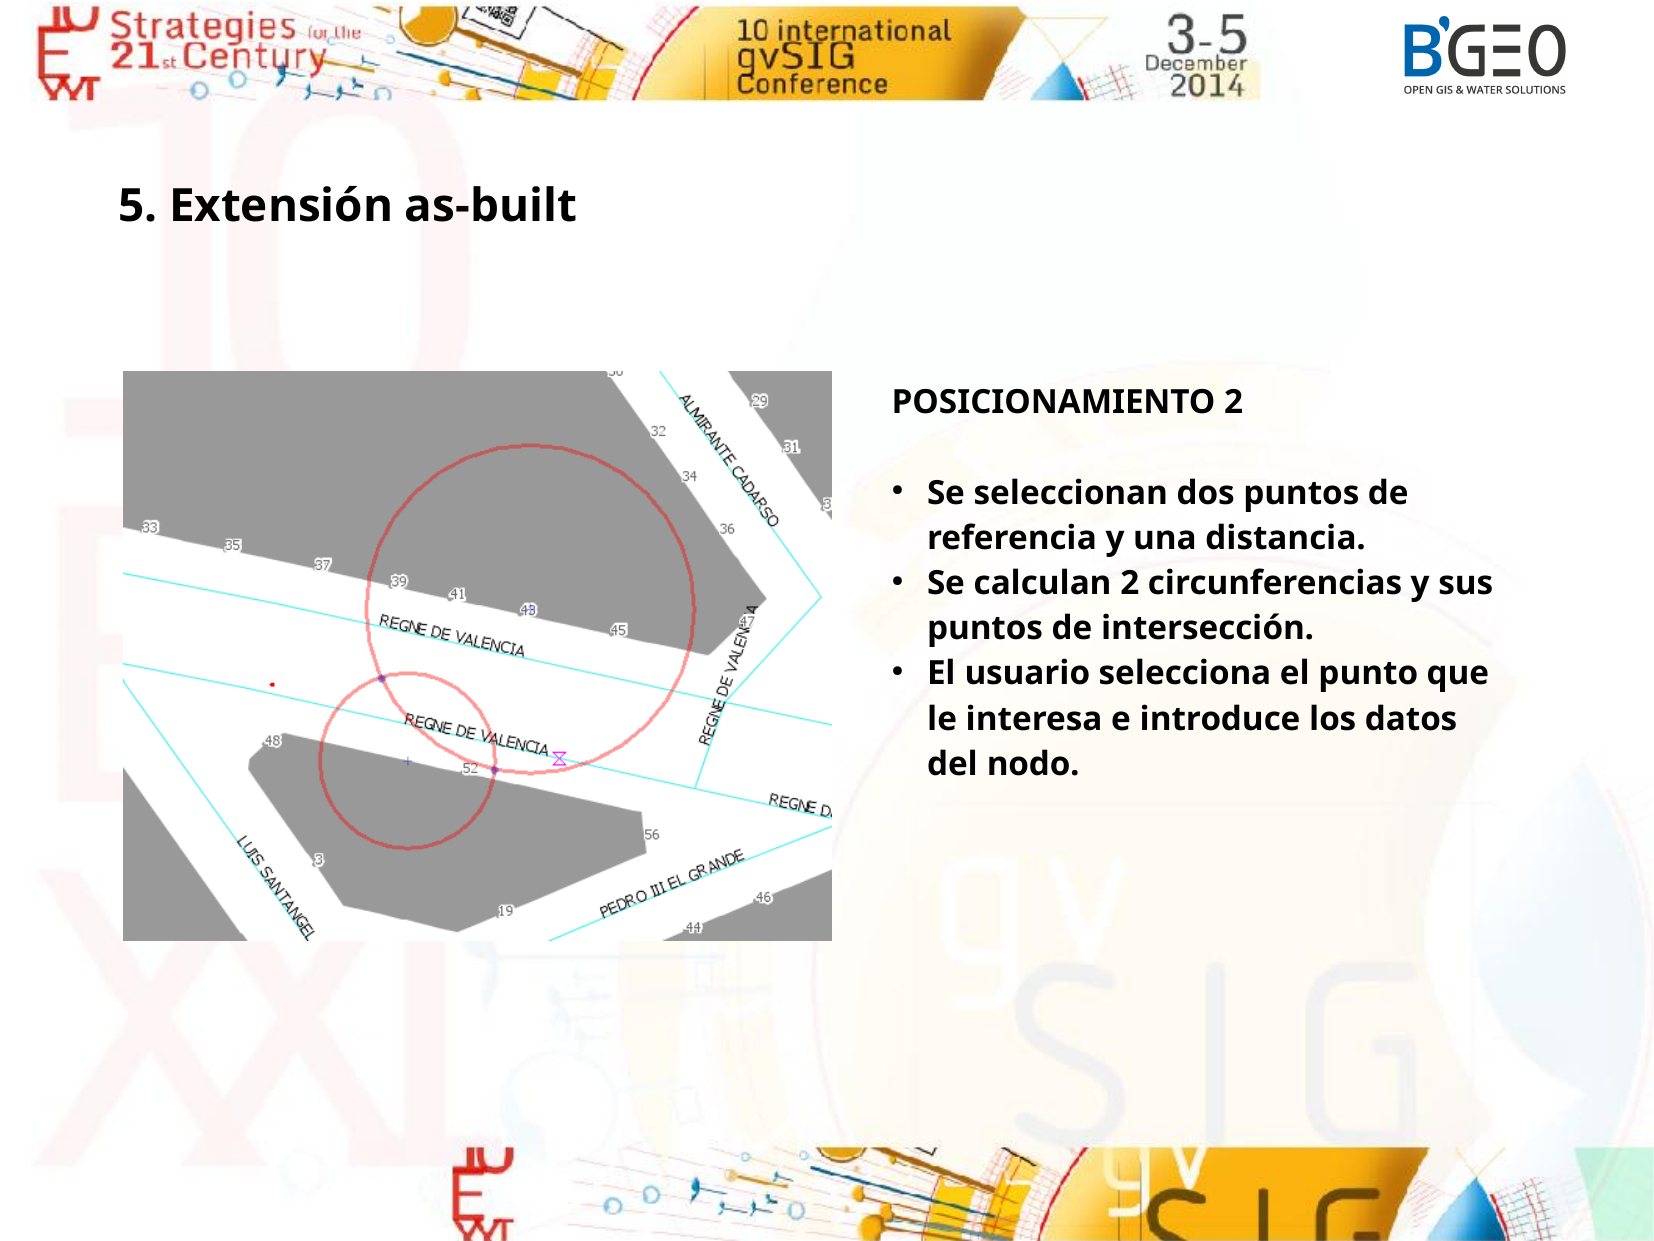

5. Extensión as-built
POSICIONAMIENTO 2
Se seleccionan dos puntos de referencia y una distancia.
Se calculan 2 circunferencias y sus puntos de intersección.
El usuario selecciona el punto que le interesa e introduce los datos del nodo.